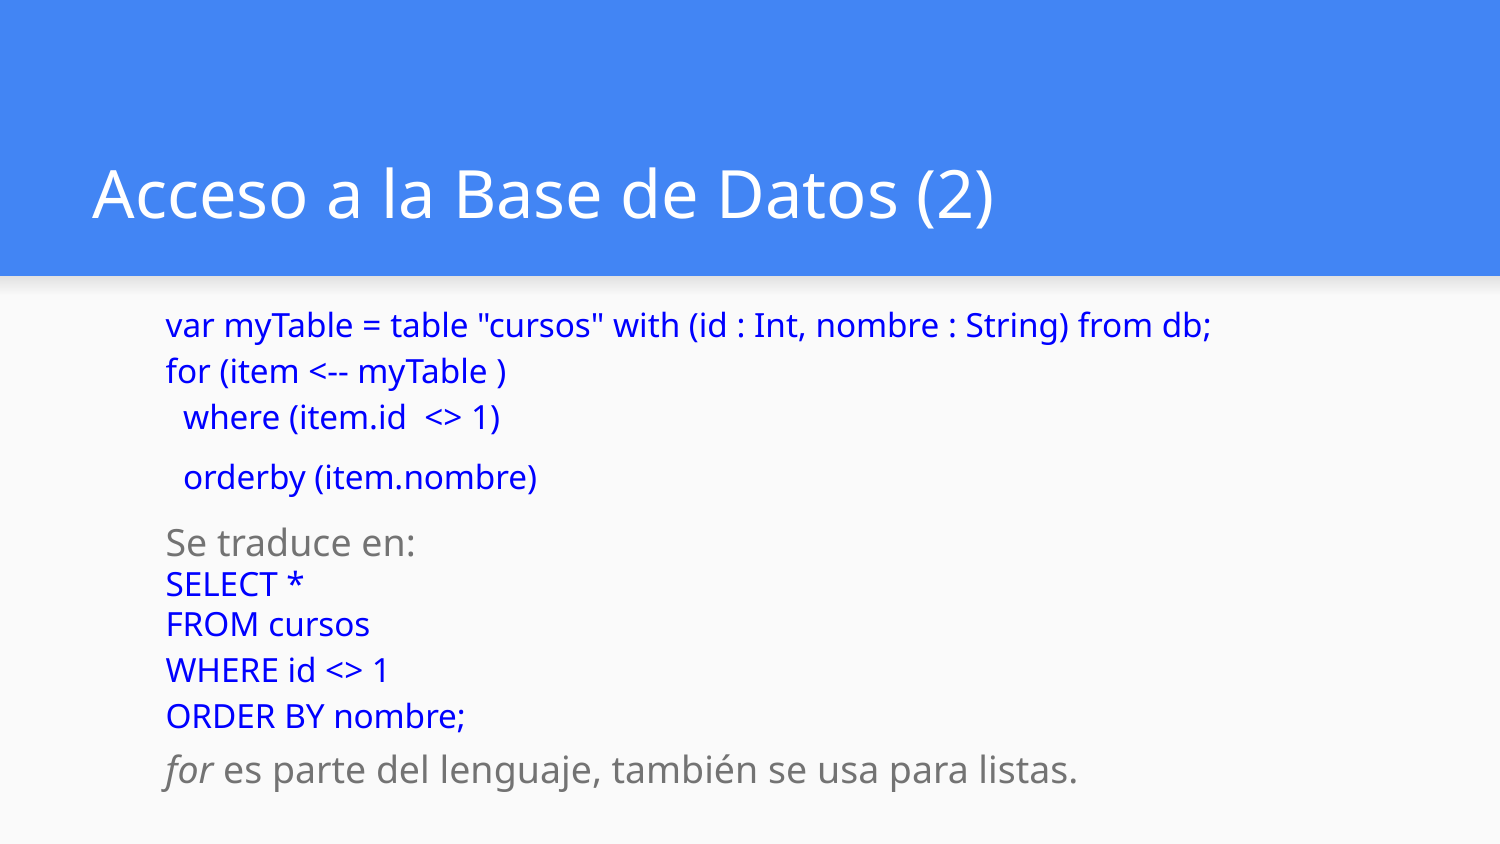

# Acceso a la Base de Datos (2)
var myTable = table "cursos" with (id : Int, nombre : String) from db;
for (item <-- myTable )
 where (item.id <> 1)
 orderby (item.nombre)
Se traduce en:
SELECT *
FROM cursos
WHERE id <> 1
ORDER BY nombre;
for es parte del lenguaje, también se usa para listas.